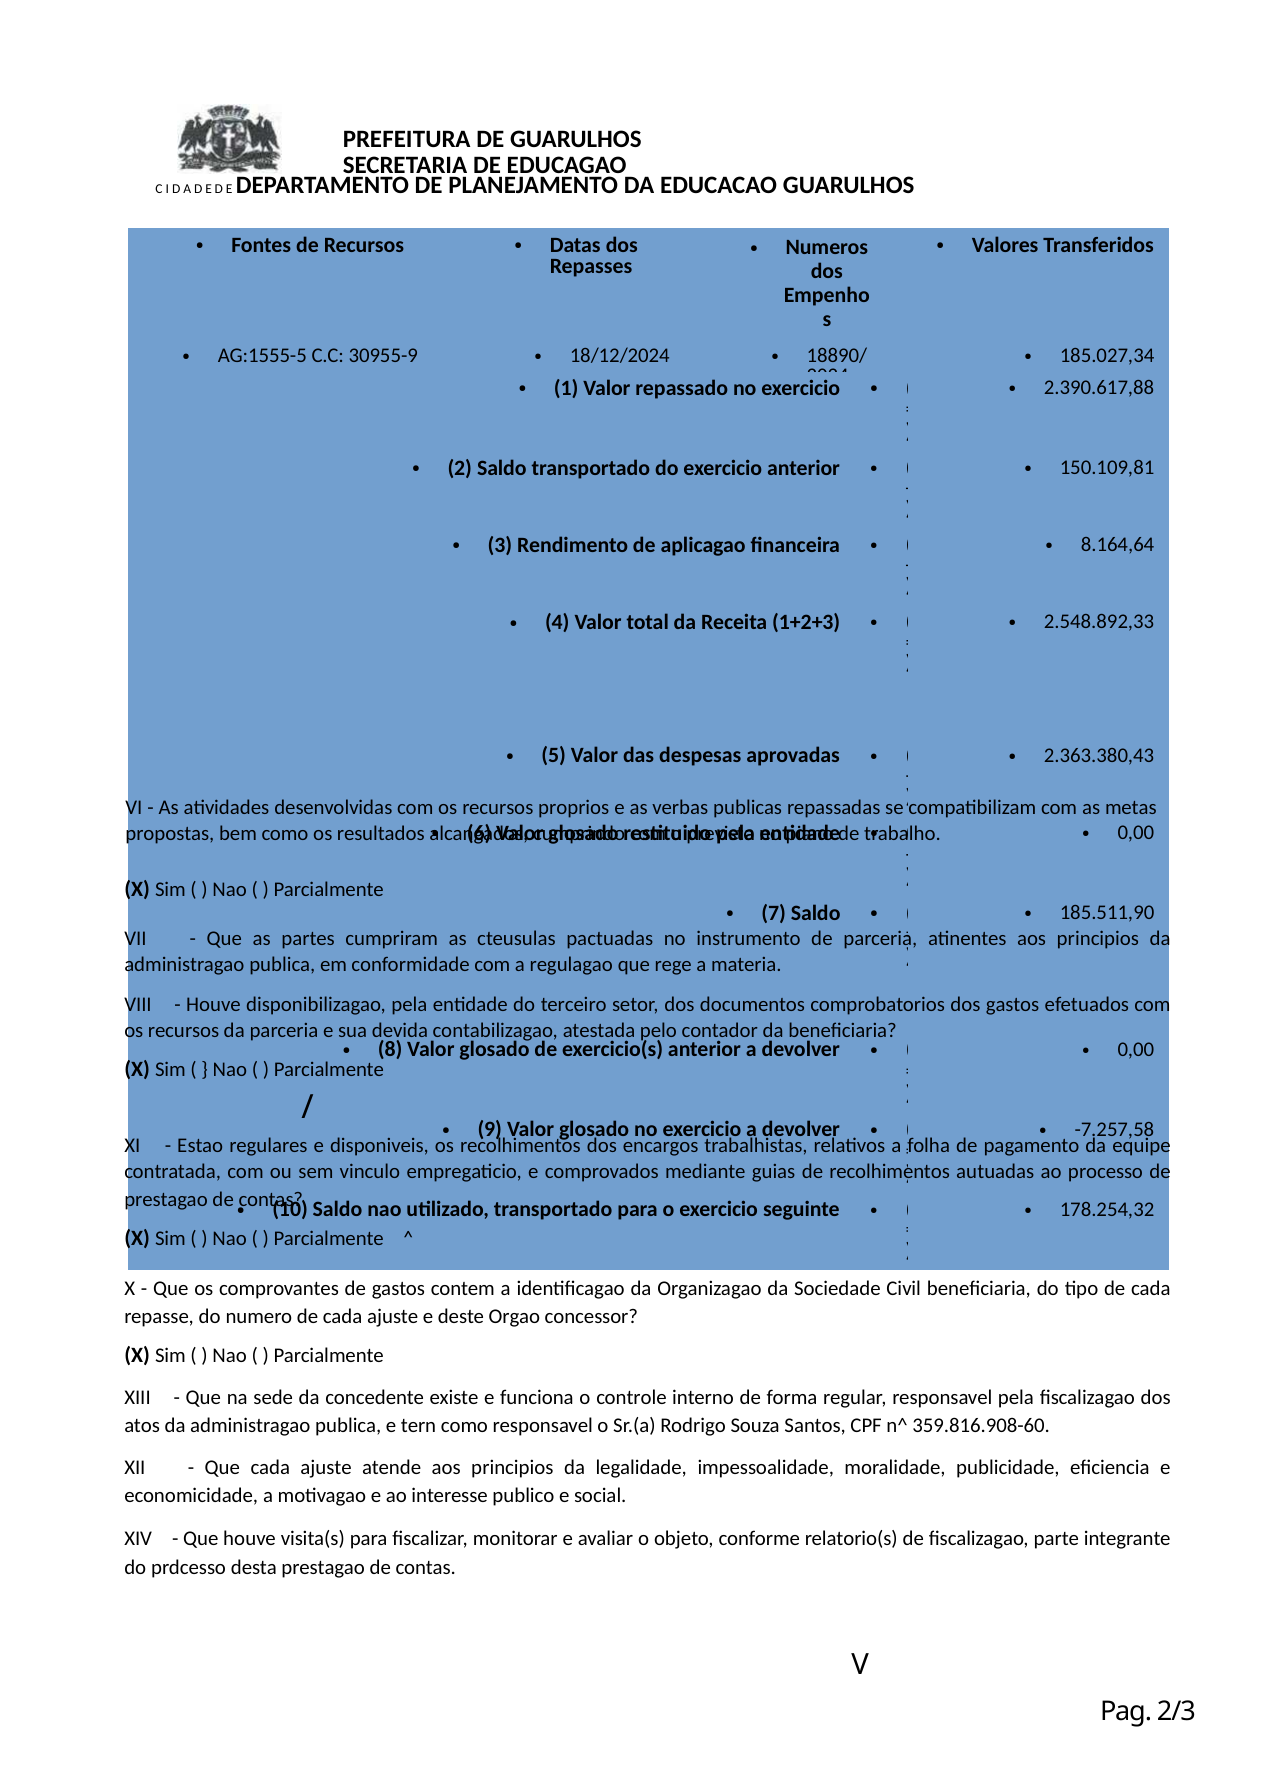

PREFEITURA DE GUARULHOS SECRETARIA DE EDUCAGAO
C I D A D E d e DEPARTAMENTO DE PLANEJAMENTO DA EDUCACAO GUARULHOS
| Fontes de Recursos | Datas dos Repasses | Numeros dos Empenhos | Valores Transferidos |
| --- | --- | --- | --- |
| AG:1555-5 C.C: 30955-9 | 18/12/2024 | 18890/2024 | 185.027,34 |
| Total do Repasse Municipal | | | 2.390.617,88 |
| (1) Valor repassado no exercicio | (=) | 2.390.617,88 |
| --- | --- | --- |
| (2) Saldo transportado do exercicio anterior | (+) | 150.109,81 |
| (3) Rendimento de aplicagao financeira | (+) | 8.164,64 |
| (4) Valor total da Receita (1+2+3) | (=) | 2.548.892,33 |
| | | |
| (5) Valor das despesas aprovadas | (-) | 2.363.380,43 |
| (6) Valor glosado restituido pela entidade | (-) | 0,00 |
| (7) Saldo | (=) | 185.511,90 |
| | | |
| (8) Valor glosado de exercicio(s) anterior a devolver | (=) | 0,00 |
| (9) Valor glosado no exercicio a devolver | (=) | -7.257,58 |
| (10) Saldo nao utilizado, transportado para o exercicio seguinte | (=) | 178.254,32 |
VI - As atividades desenvolvidas com os recursos proprios e as verbas publicas repassadas se compatibilizam com as metas propostas, bem como os resultados alcangados, cumprindo com o previsto no piano de trabalho.
(X) Sim ( ) Nao ( ) Parcialmente
VII - Que as partes cumpriram as cteusulas pactuadas no instrumento de parceria, atinentes aos principios da administragao publica, em conformidade com a regulagao que rege a materia.
VIII - Houve disponibilizagao, pela entidade do terceiro setor, dos documentos comprobatorios dos gastos efetuados com os recursos da parceria e sua devida contabilizagao, atestada pelo contador da beneficiaria?
(X) Sim ( } Nao ( ) Parcialmente
/
XI - Estao regulares e disponiveis, os recolhimentos dos encargos trabalhistas, relativos a folha de pagamento da equipe contratada, com ou sem vinculo empregaticio, e comprovados mediante guias de recolhimentos autuadas ao processo de prestagao de contas?
(X) Sim ( ) Nao ( ) Parcialmente ^
X - Que os comprovantes de gastos contem a identificagao da Organizagao da Sociedade Civil beneficiaria, do tipo de cada repasse, do numero de cada ajuste e deste Orgao concessor?
(X) Sim ( ) Nao ( ) Parcialmente
XIII - Que na sede da concedente existe e funciona o controle interno de forma regular, responsavel pela fiscalizagao dos atos da administragao publica, e tern como responsavel o Sr.(a) Rodrigo Souza Santos, CPF n^ 359.816.908-60.
XII - Que cada ajuste atende aos principios da legalidade, impessoalidade, moralidade, publicidade, eficiencia e economicidade, a motivagao e ao interesse publico e social.
XIV - Que houve visita(s) para fiscalizar, monitorar e avaliar o objeto, conforme relatorio(s) de fiscalizagao, parte integrante do prdcesso desta prestagao de contas.
V
Pag. 2/3